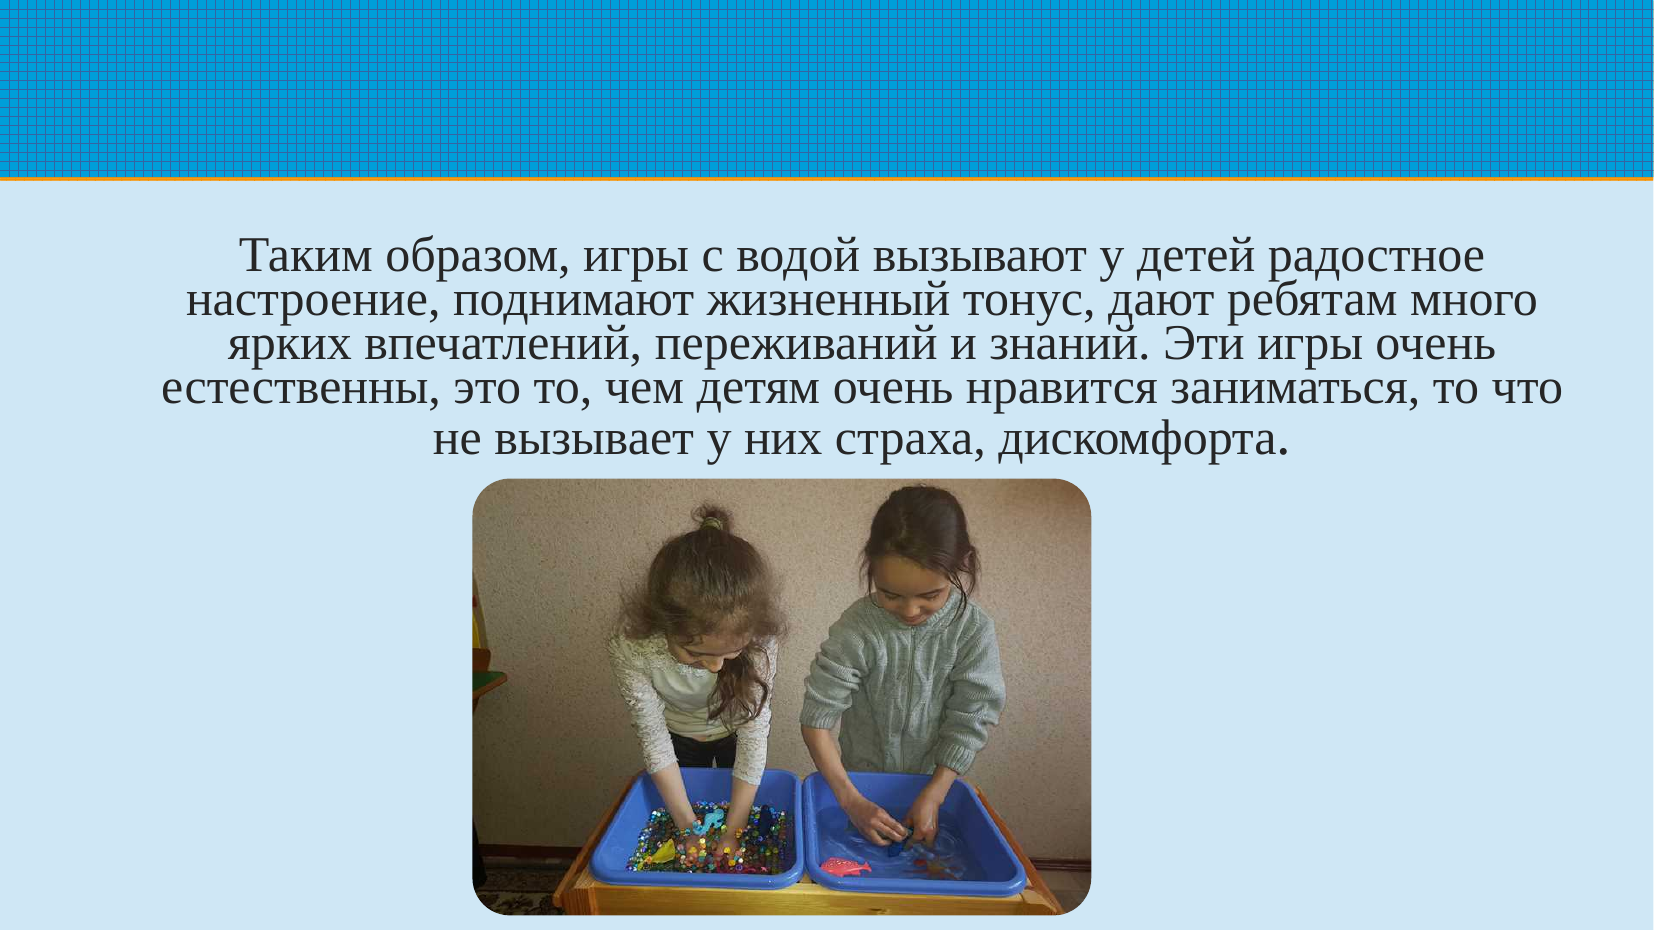

#
Таким образом, игры с водой вызывают у детей радостное настроение, поднимают жизненный тонус, дают ребятам много ярких впечатлений, переживаний и знаний. Эти игры очень естественны, это то, чем детям очень нравится заниматься, то что не вызывает у них страха, дискомфорта.